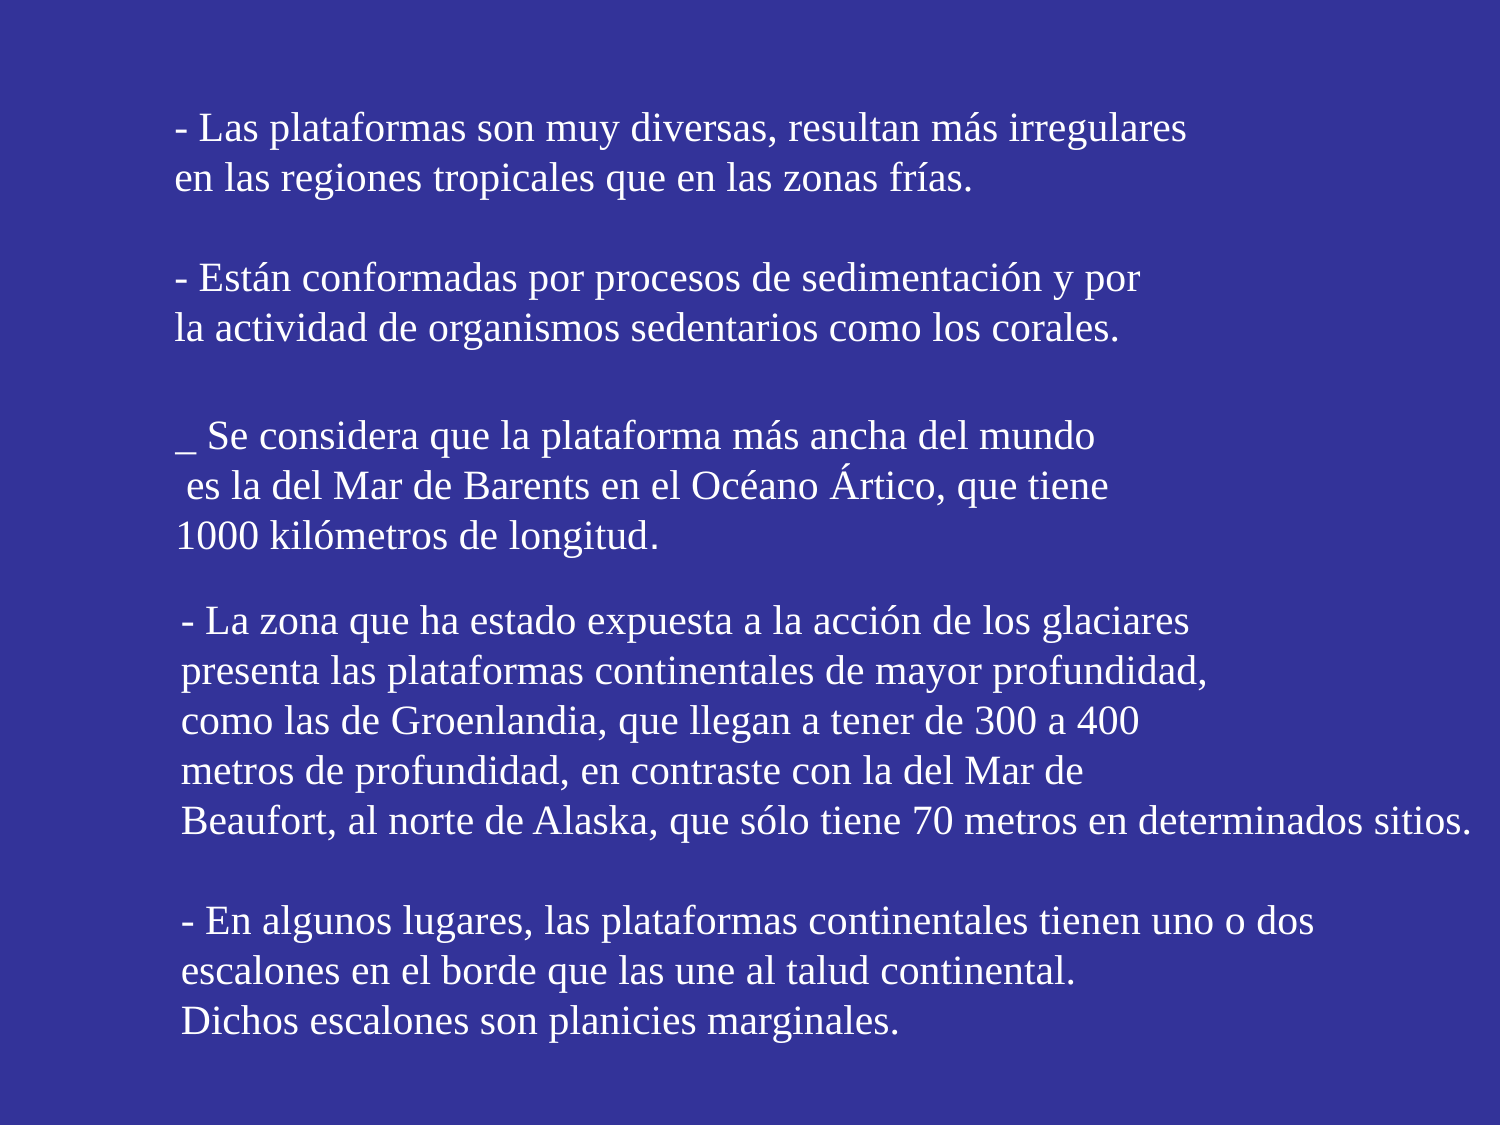

- Las plataformas son muy diversas, resultan más irregulares
en las regiones tropicales que en las zonas frías.
- Están conformadas por procesos de sedimentación y por
la actividad de organismos sedentarios como los corales.
_ Se considera que la plataforma más ancha del mundo
 es la del Mar de Barents en el Océano Ártico, que tiene
1000 kilómetros de longitud.
- La zona que ha estado expuesta a la acción de los glaciares
presenta las plataformas continentales de mayor profundidad,
como las de Groenlandia, que llegan a tener de 300 a 400
metros de profundidad, en contraste con la del Mar de
Beaufort, al norte de Alaska, que sólo tiene 70 metros en determinados sitios.
- En algunos lugares, las plataformas continentales tienen uno o dos
escalones en el borde que las une al talud continental.
Dichos escalones son planicies marginales.